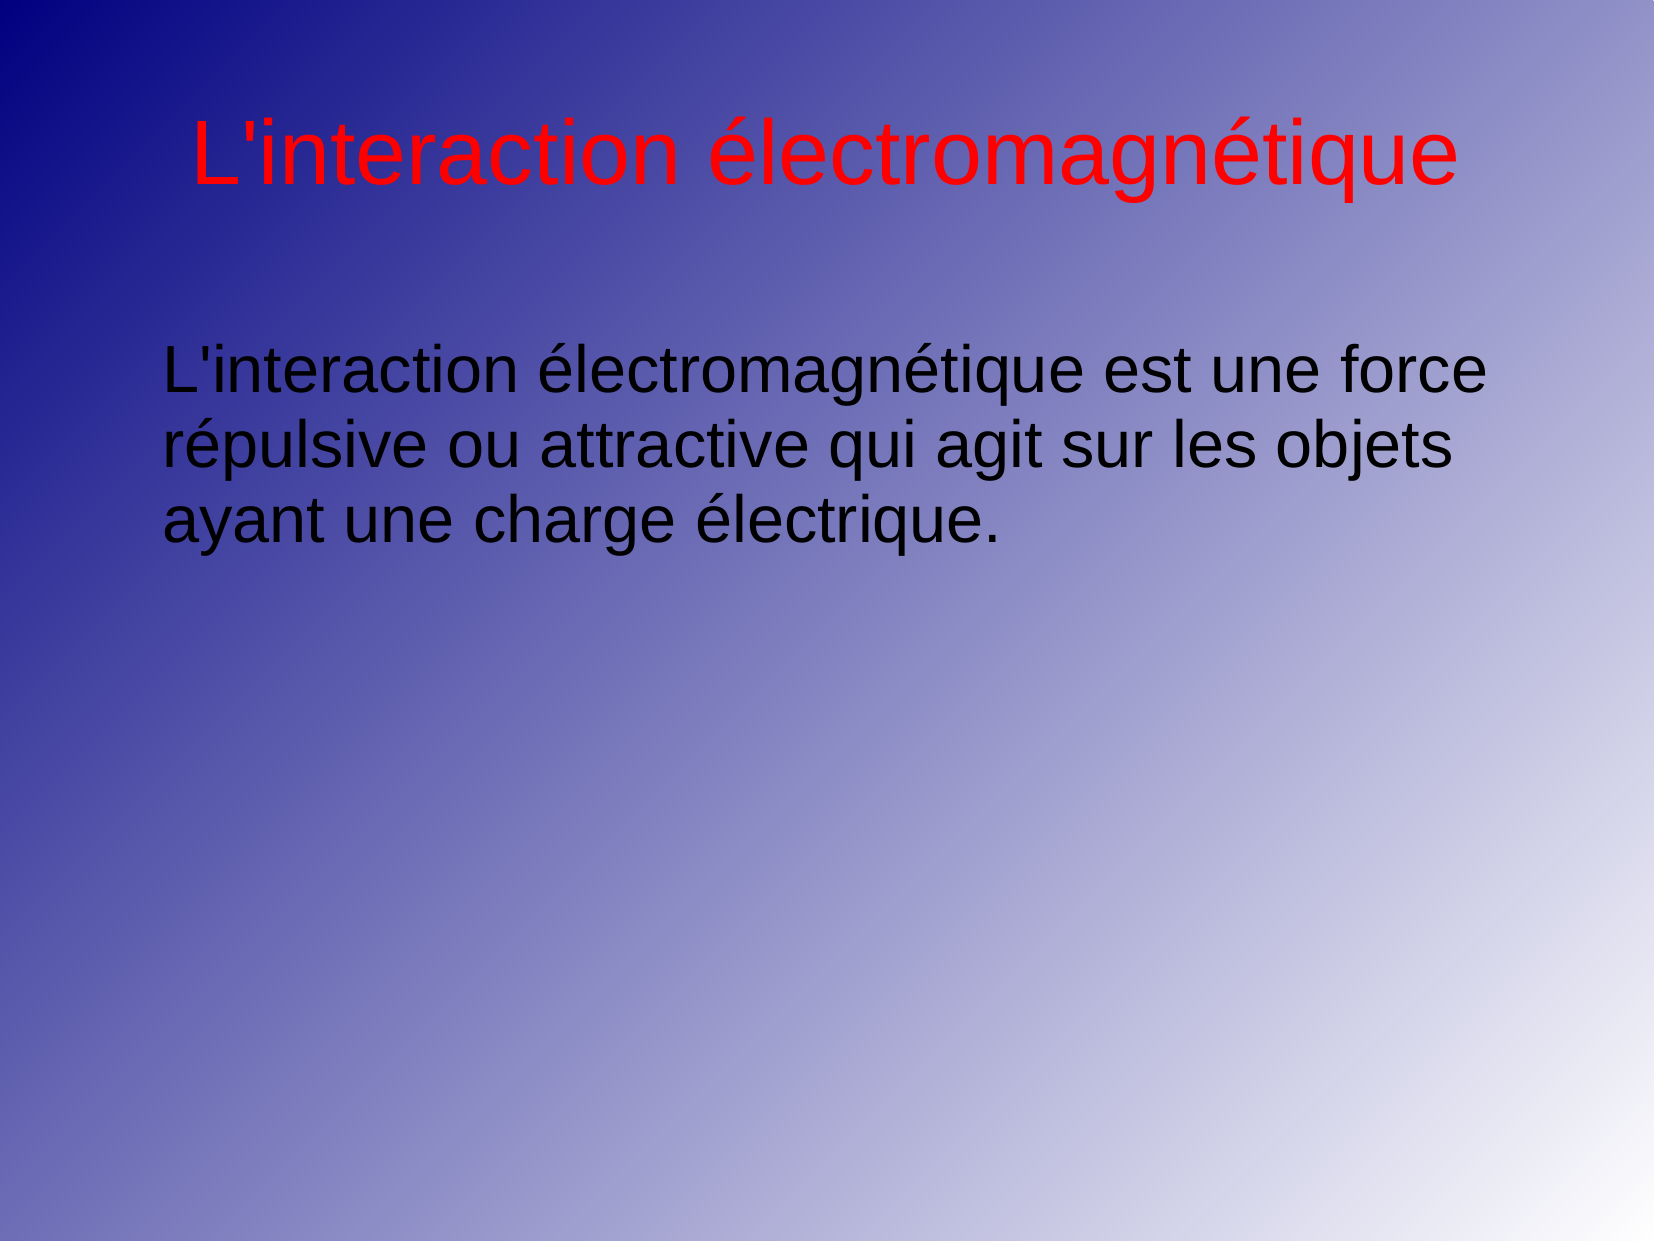

# L'interaction électromagnétique
L'interaction électromagnétique est une force répulsive ou attractive qui agit sur les objets ayant une charge électrique.